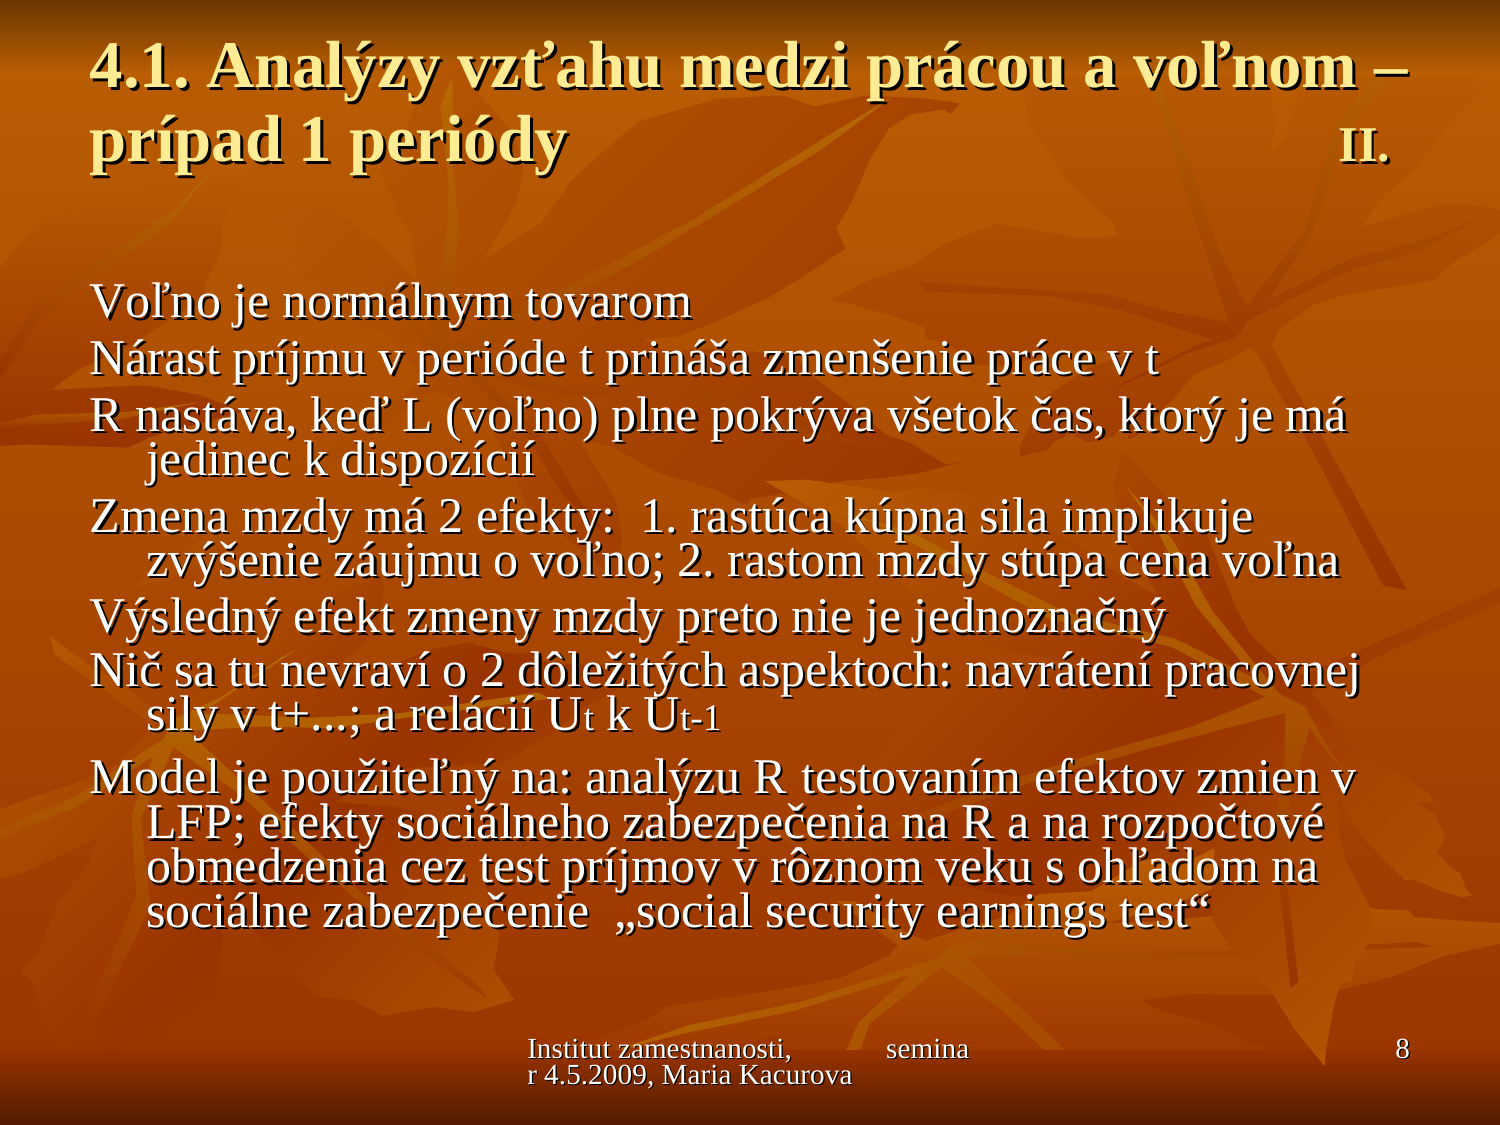

# 4.1. Analýzy vzťahu medzi prácou a voľnom – prípad 1 periódy II.
Voľno je normálnym tovarom
Nárast príjmu v perióde t prináša zmenšenie práce v t
R nastáva, keď L (voľno) plne pokrýva všetok čas, ktorý je má jedinec k dispozícií
Zmena mzdy má 2 efekty: 1. rastúca kúpna sila implikuje zvýšenie záujmu o voľno; 2. rastom mzdy stúpa cena voľna
Výsledný efekt zmeny mzdy preto nie je jednoznačný
Nič sa tu nevraví o 2 dôležitých aspektoch: navrátení pracovnej sily v t+...; a relácií Ut k Ut-1
Model je použiteľný na: analýzu R testovaním efektov zmien v LFP; efekty sociálneho zabezpečenia na R a na rozpočtové obmedzenia cez test príjmov v rôznom veku s ohľadom na sociálne zabezpečenie „social security earnings test“
Institut zamestnanosti, seminar 4.5.2009, Maria Kacurova
8